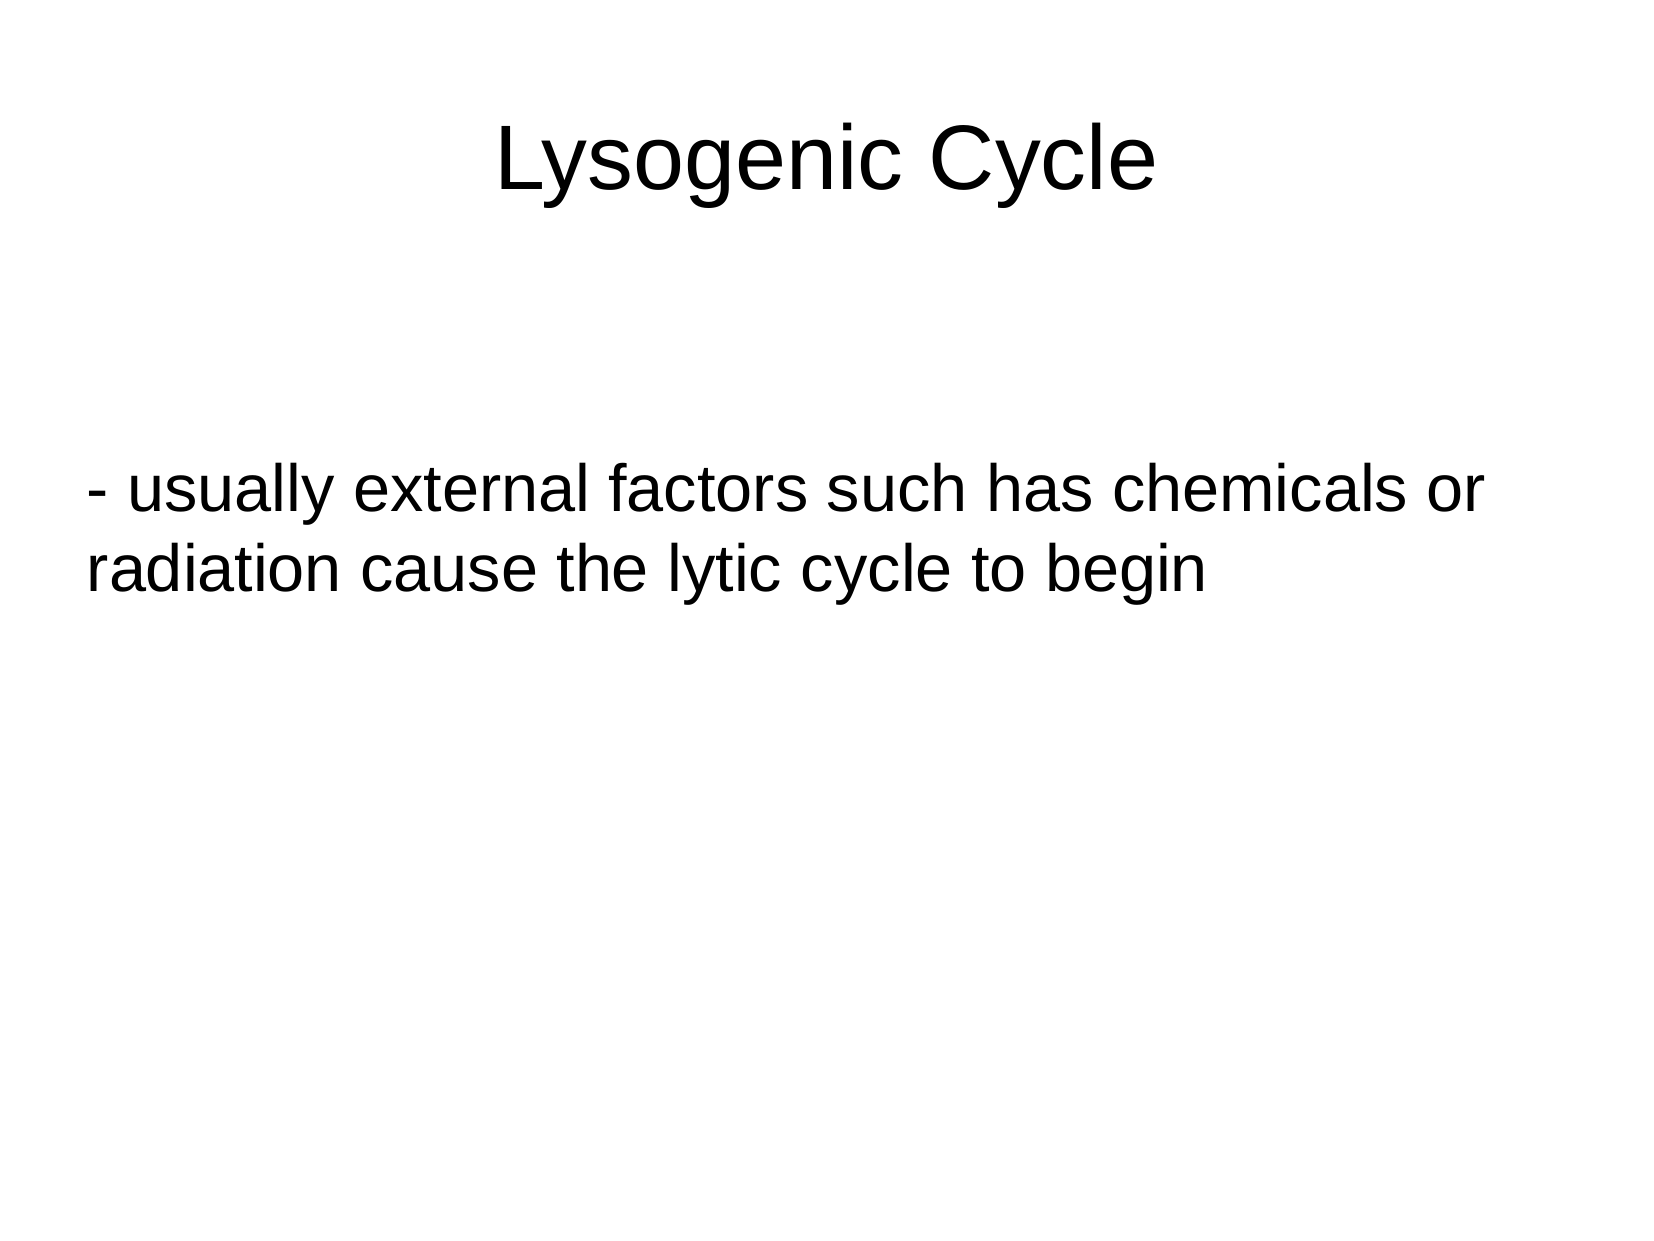

# Lysogenic Cycle
- usually external factors such has chemicals or radiation cause the lytic cycle to begin